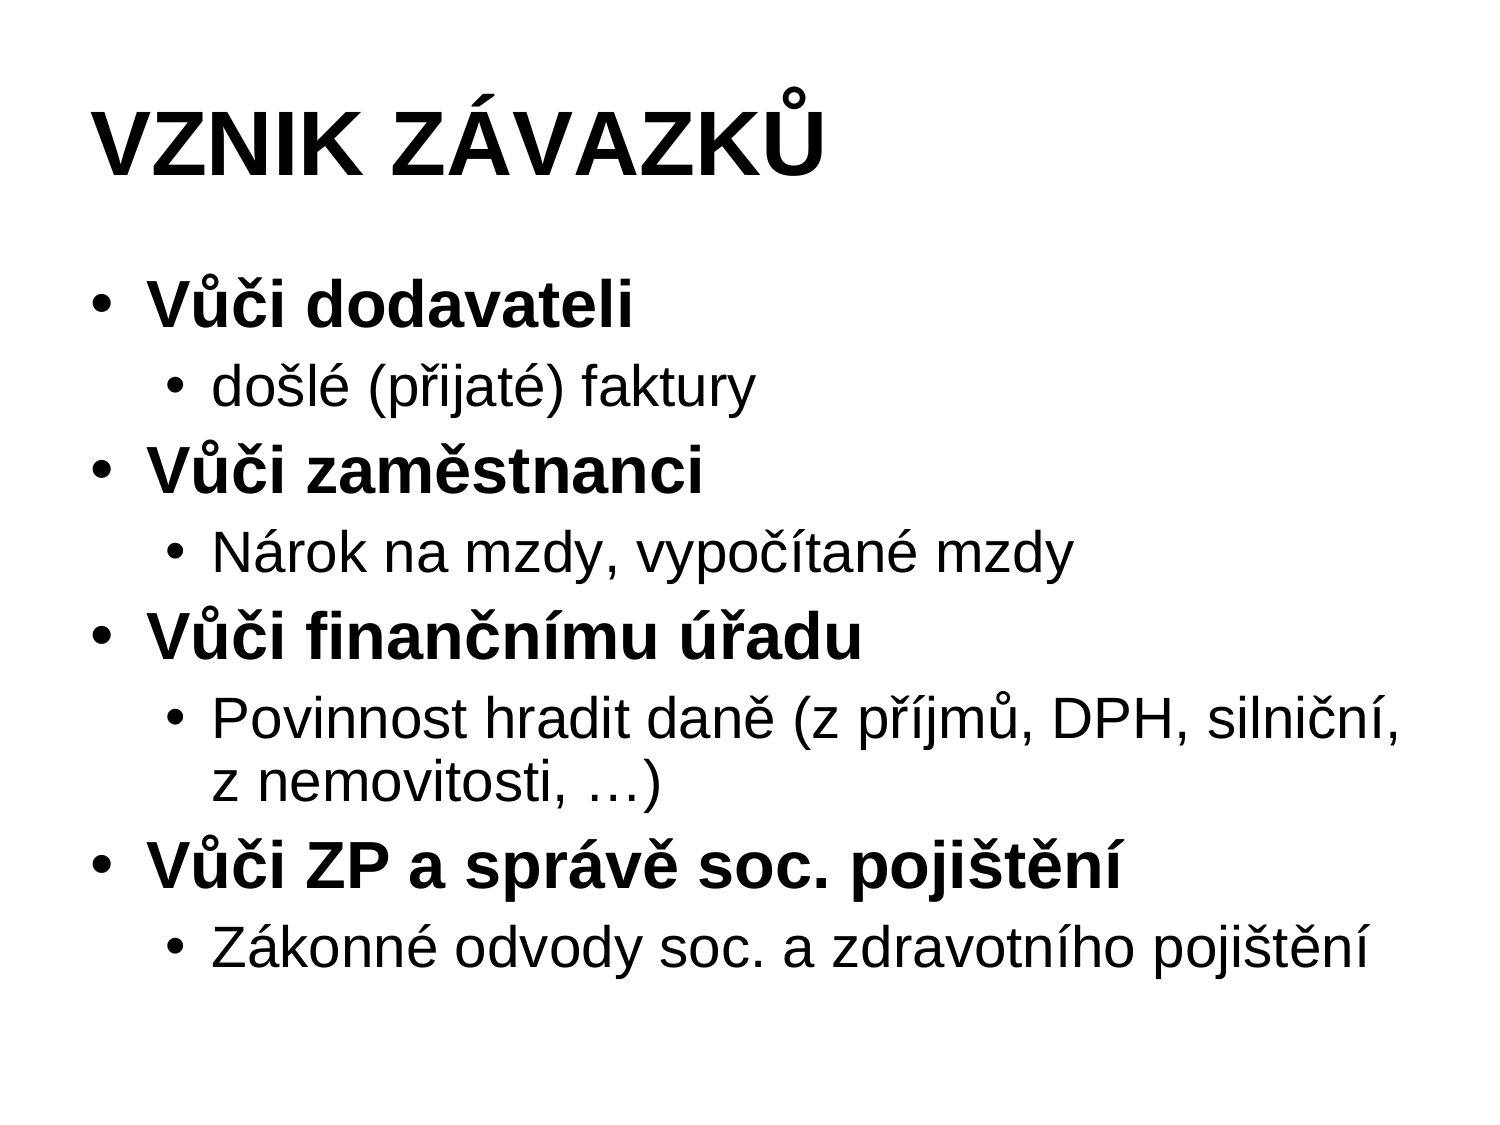

# VZNIK ZÁVAZKŮ
Vůči dodavateli
došlé (přijaté) faktury
Vůči zaměstnanci
Nárok na mzdy, vypočítané mzdy
Vůči finančnímu úřadu
Povinnost hradit daně (z příjmů, DPH, silniční, z nemovitosti, …)
Vůči ZP a správě soc. pojištění
Zákonné odvody soc. a zdravotního pojištění